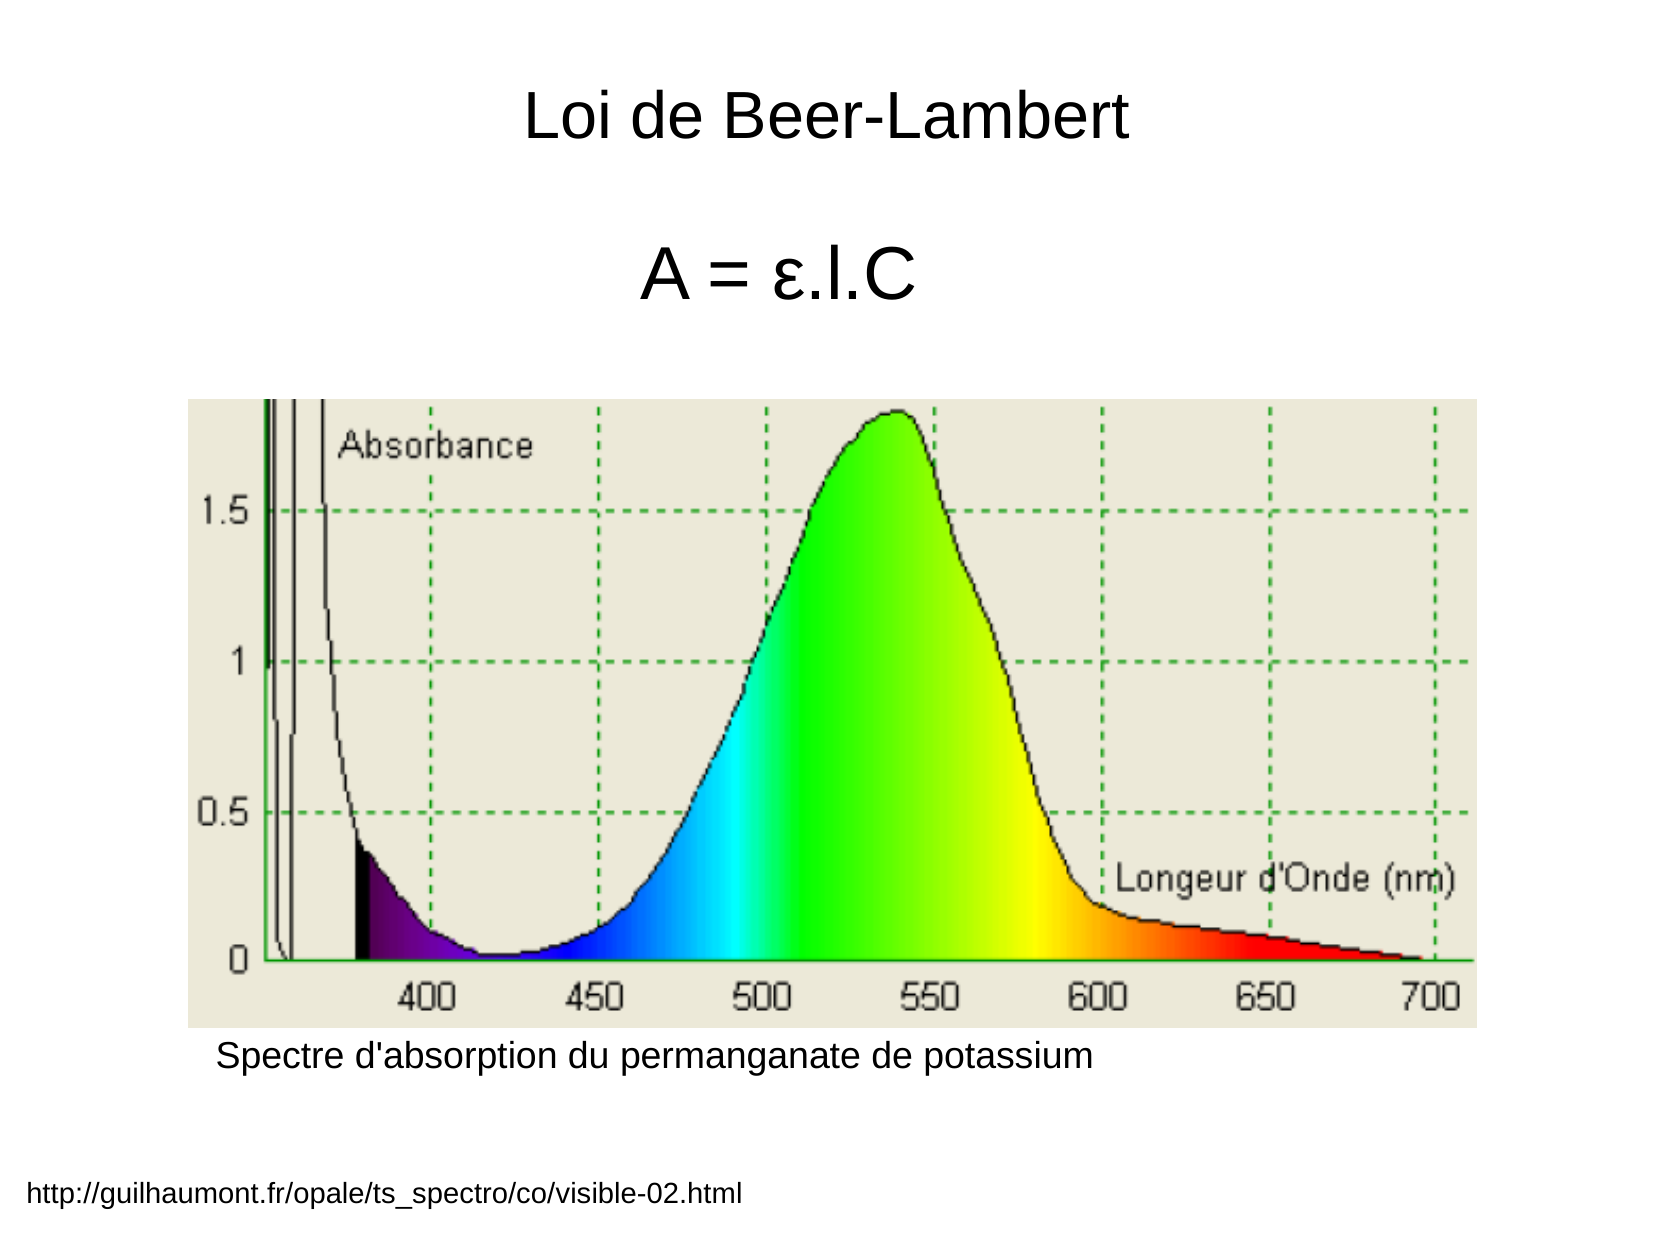

Loi de Beer-Lambert
A = ε.l.C
Spectre d'absorption du permanganate de potassium
http://guilhaumont.fr/opale/ts_spectro/co/visible-02.html